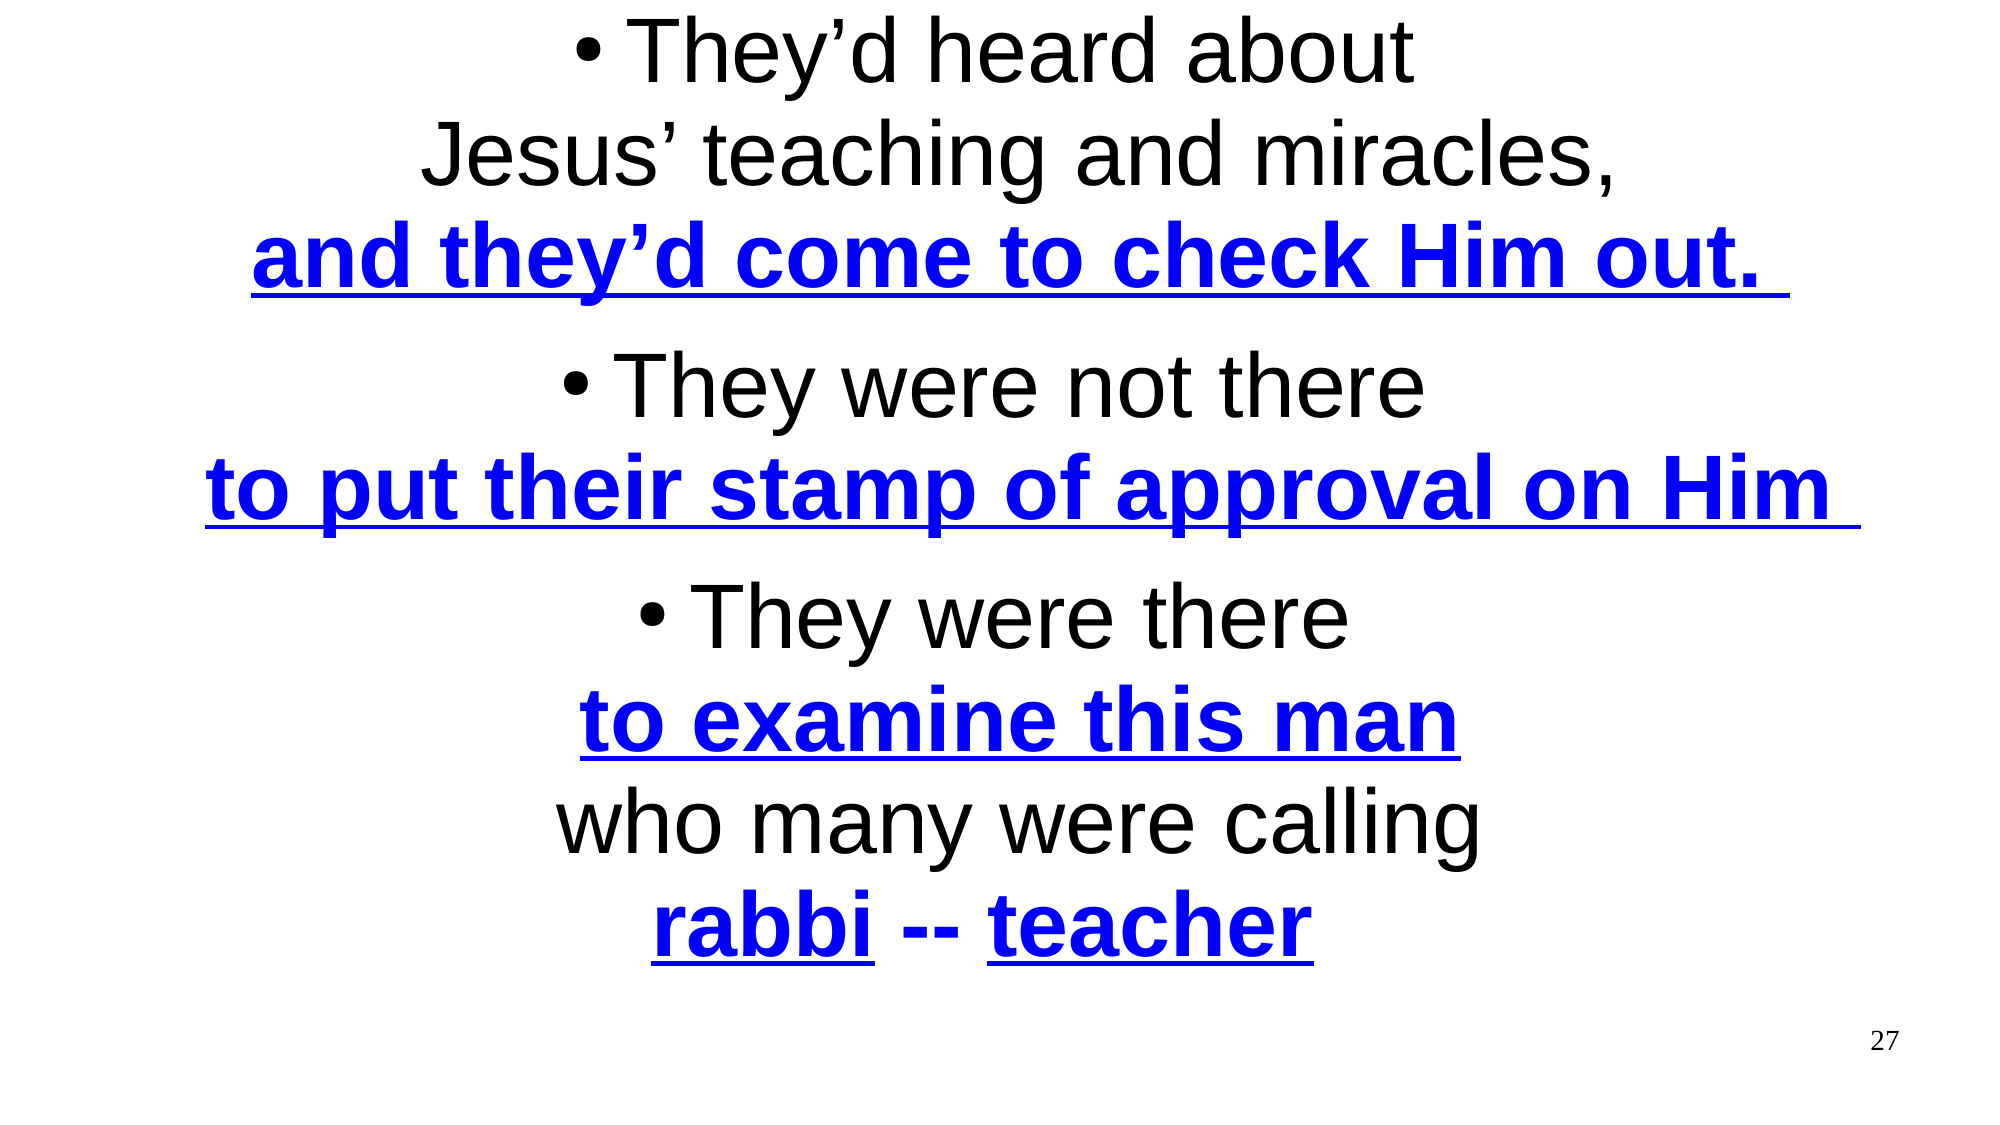

# They’d heard about Jesus’ teaching and miracles, and they’d come to check Him out.
They were not there
to put their stamp of approval on Him
They were there
to examine this man
who many were calling
rabbi -- teacher
27